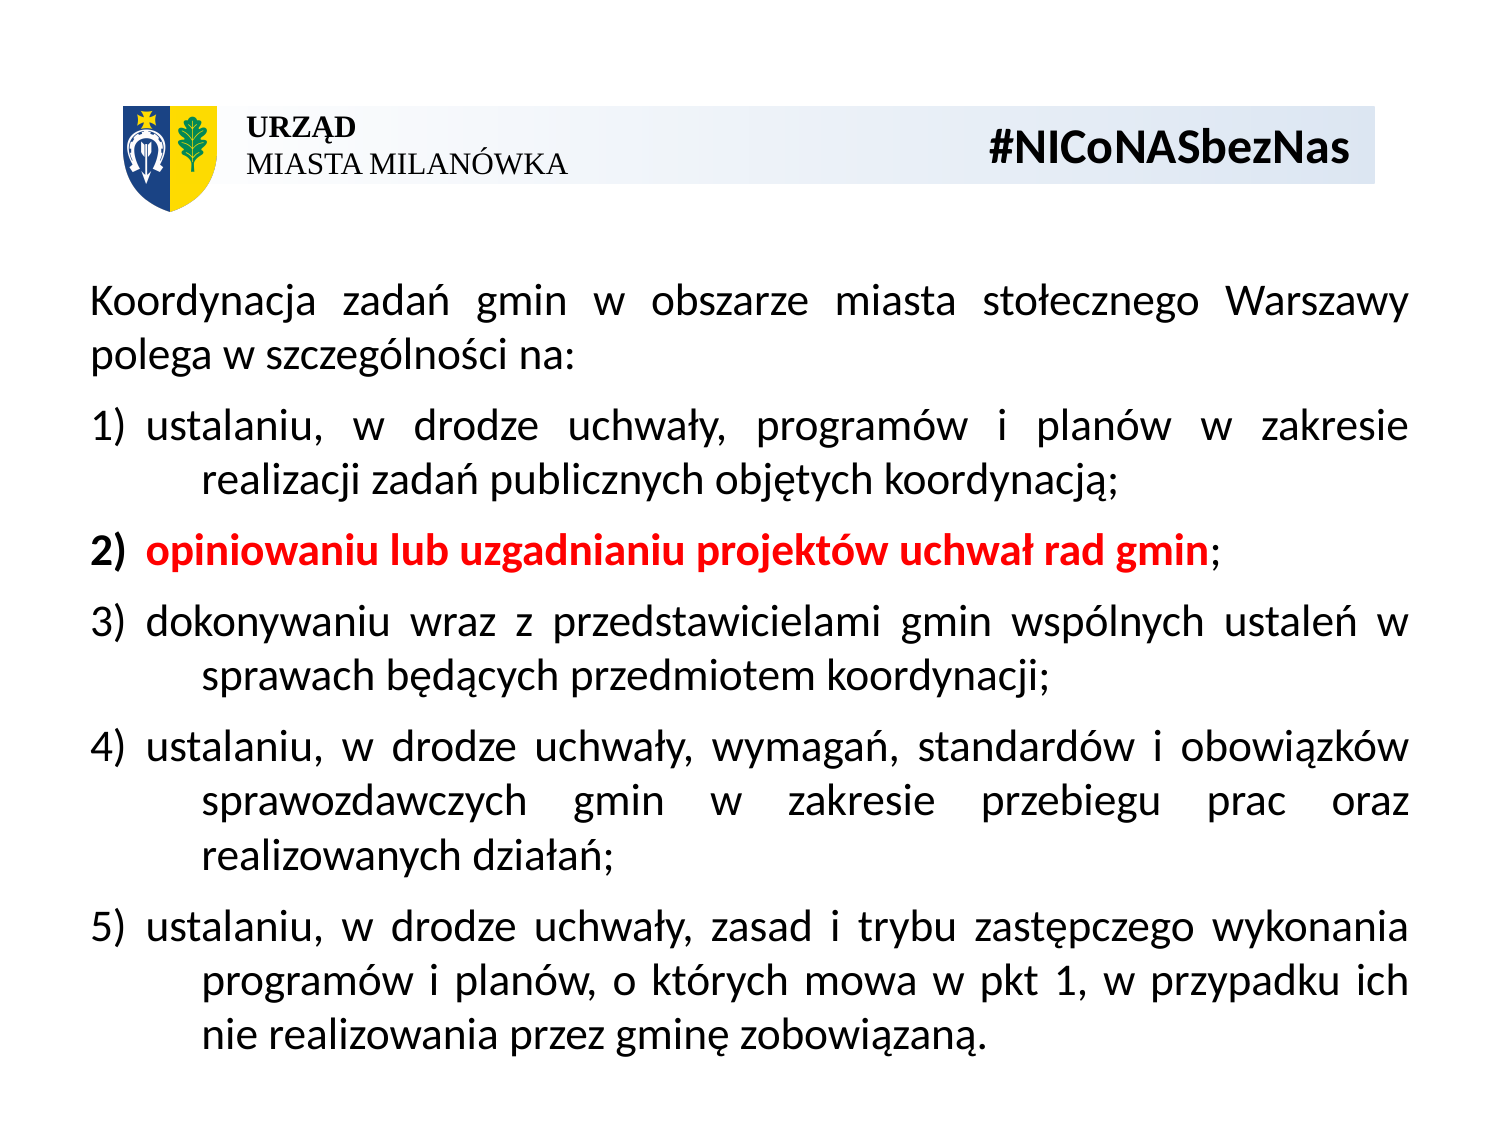

Urząd
Miasta Milanówka
#NICoNASbezNas
# Koordynacja zadań gmin w obszarze miasta stołecznego Warszawy polega w szczególności na:
ustalaniu, w drodze uchwały, programów i planów w zakresie realizacji zadań publicznych objętych koordynacją;
opiniowaniu lub uzgadnianiu projektów uchwał rad gmin;
dokonywaniu wraz z przedstawicielami gmin wspólnych ustaleń w sprawach będących przedmiotem koordynacji;
ustalaniu, w drodze uchwały, wymagań, standardów i obowiązków sprawozdawczych gmin w zakresie przebiegu prac oraz realizowanych działań;
ustalaniu, w drodze uchwały, zasad i trybu zastępczego wykonania programów i planów, o których mowa w pkt 1, w przypadku ich nie realizowania przez gminę zobowiązaną.